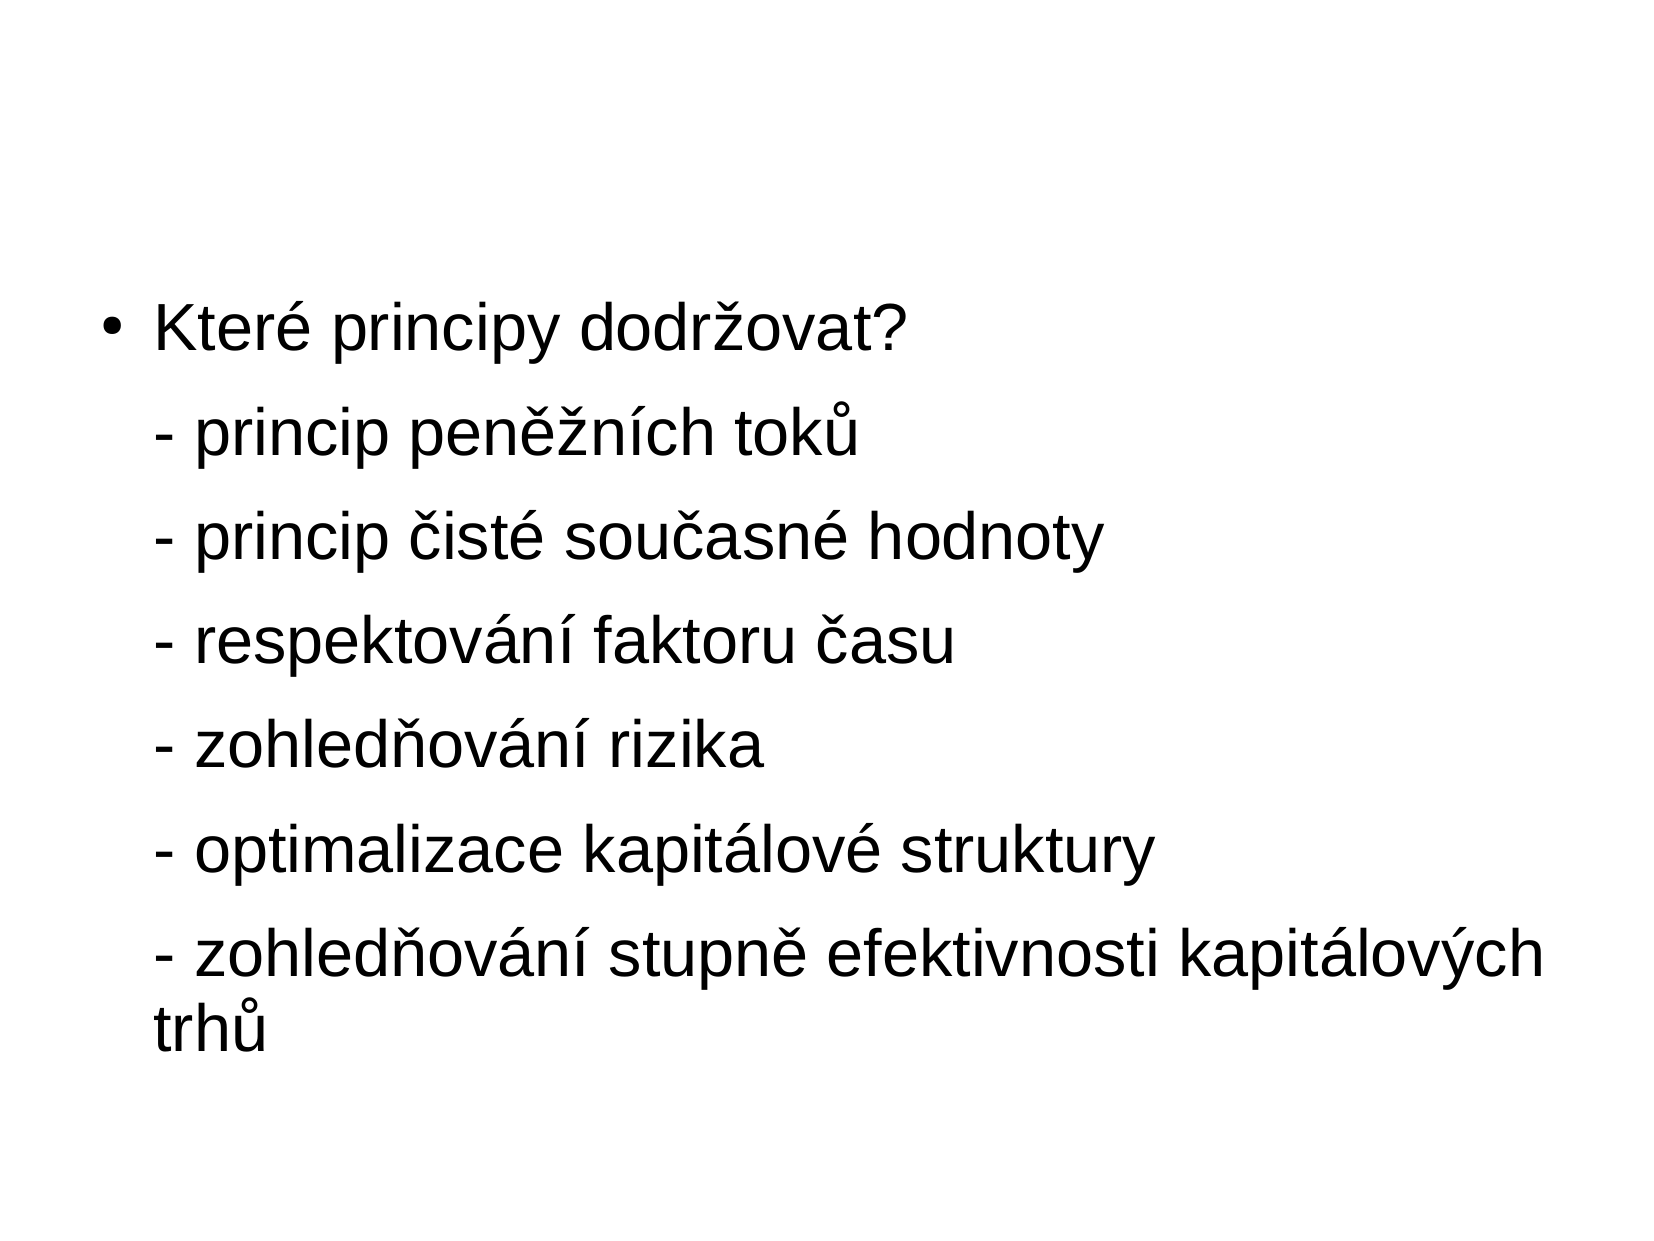

#
Které principy dodržovat?
- princip peněžních toků
- princip čisté současné hodnoty
- respektování faktoru času
- zohledňování rizika
- optimalizace kapitálové struktury
- zohledňování stupně efektivnosti kapitálových trhů